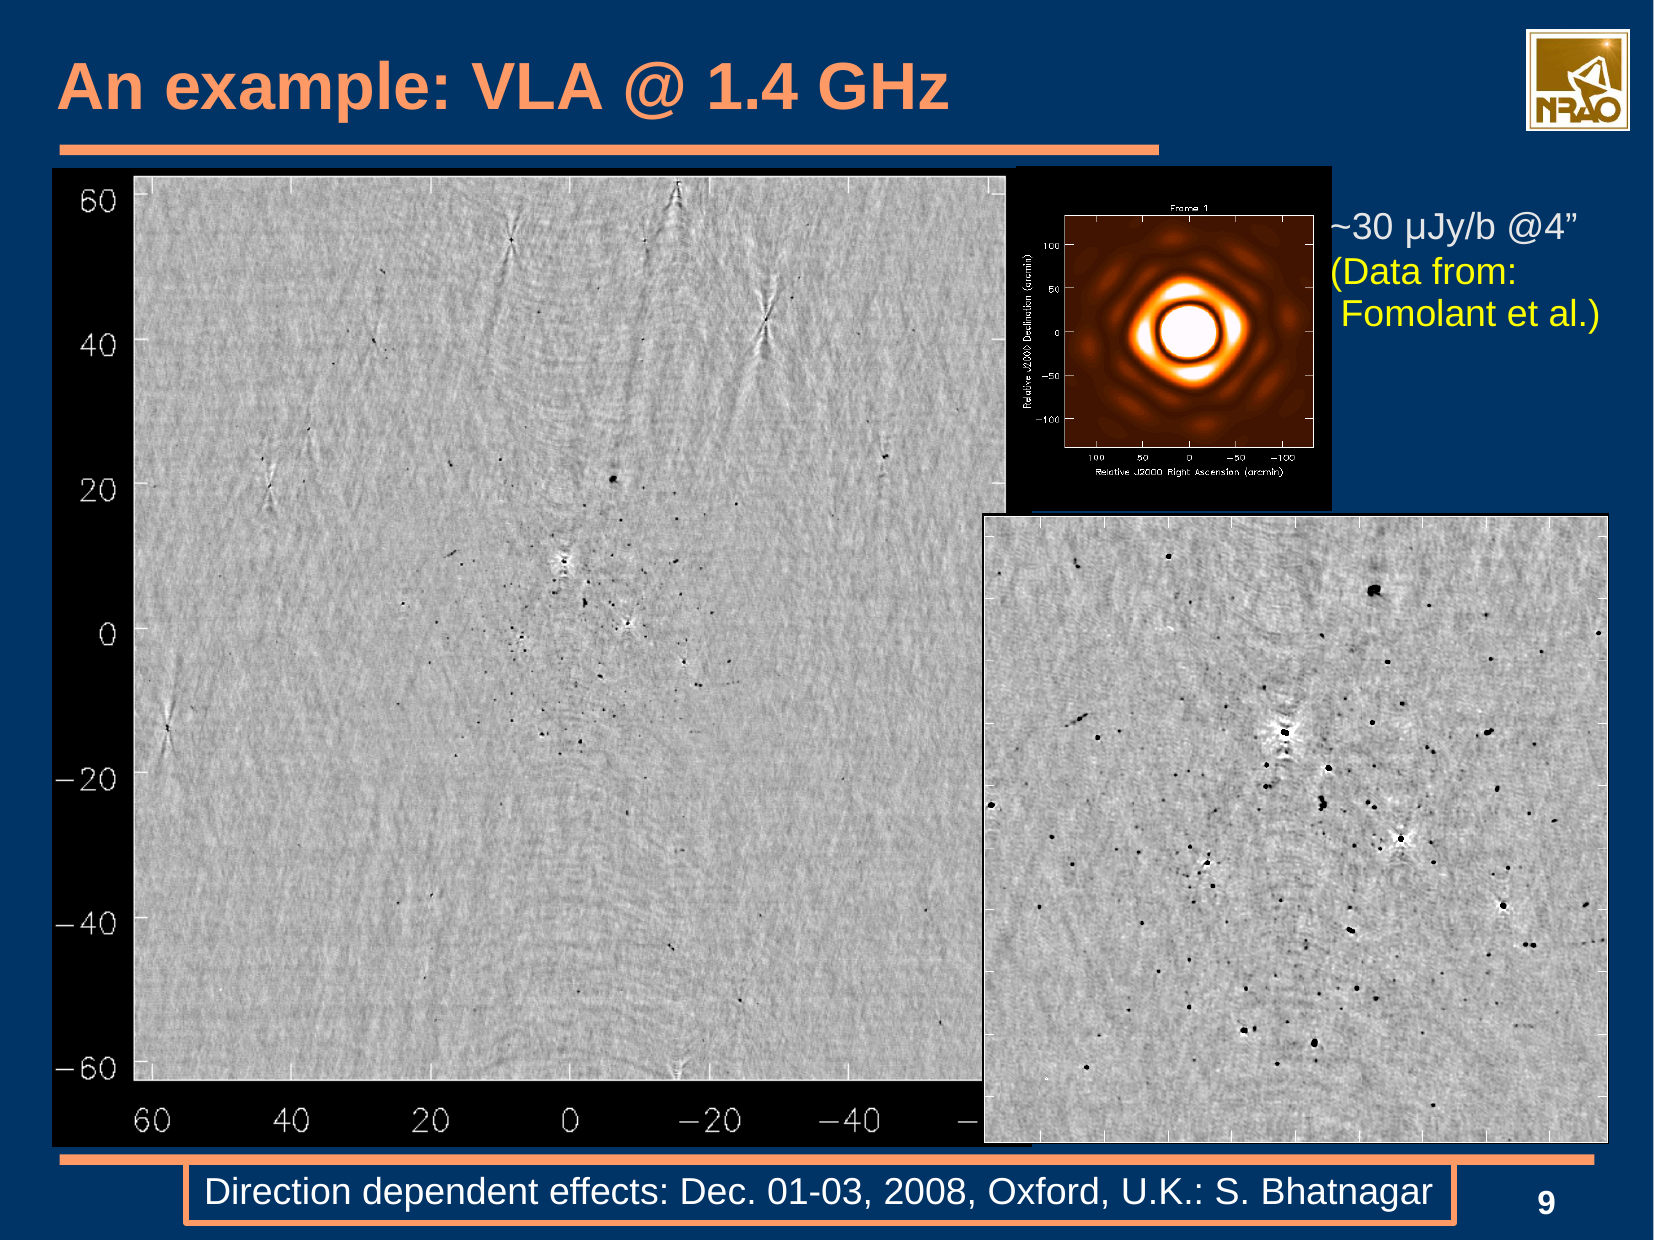

# An example: VLA @ 1.4 GHz
~30 μJy/b @4”
(Data from:
 Fomolant et al.)